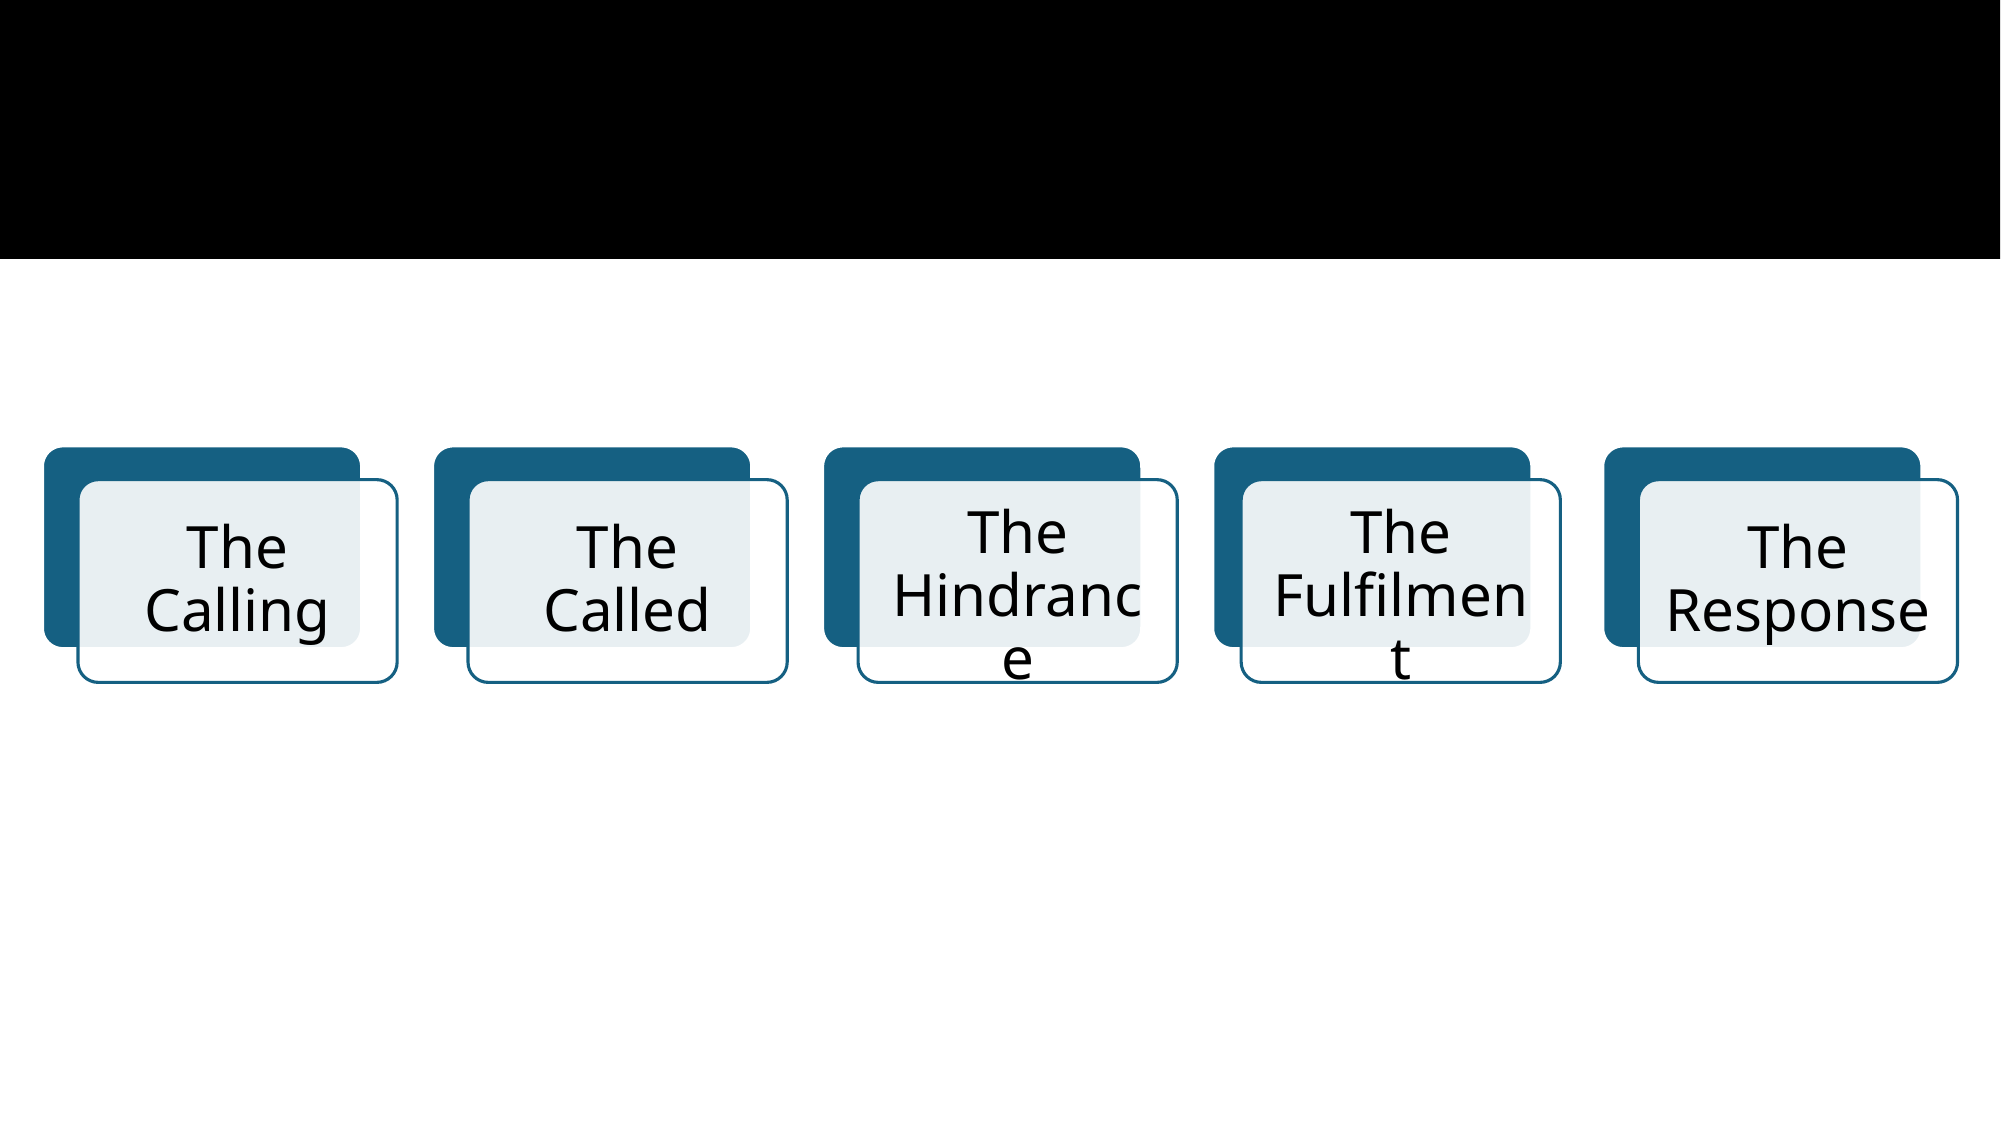

The Calling
The Called
The Hindrance
The Fulfilment
The Response